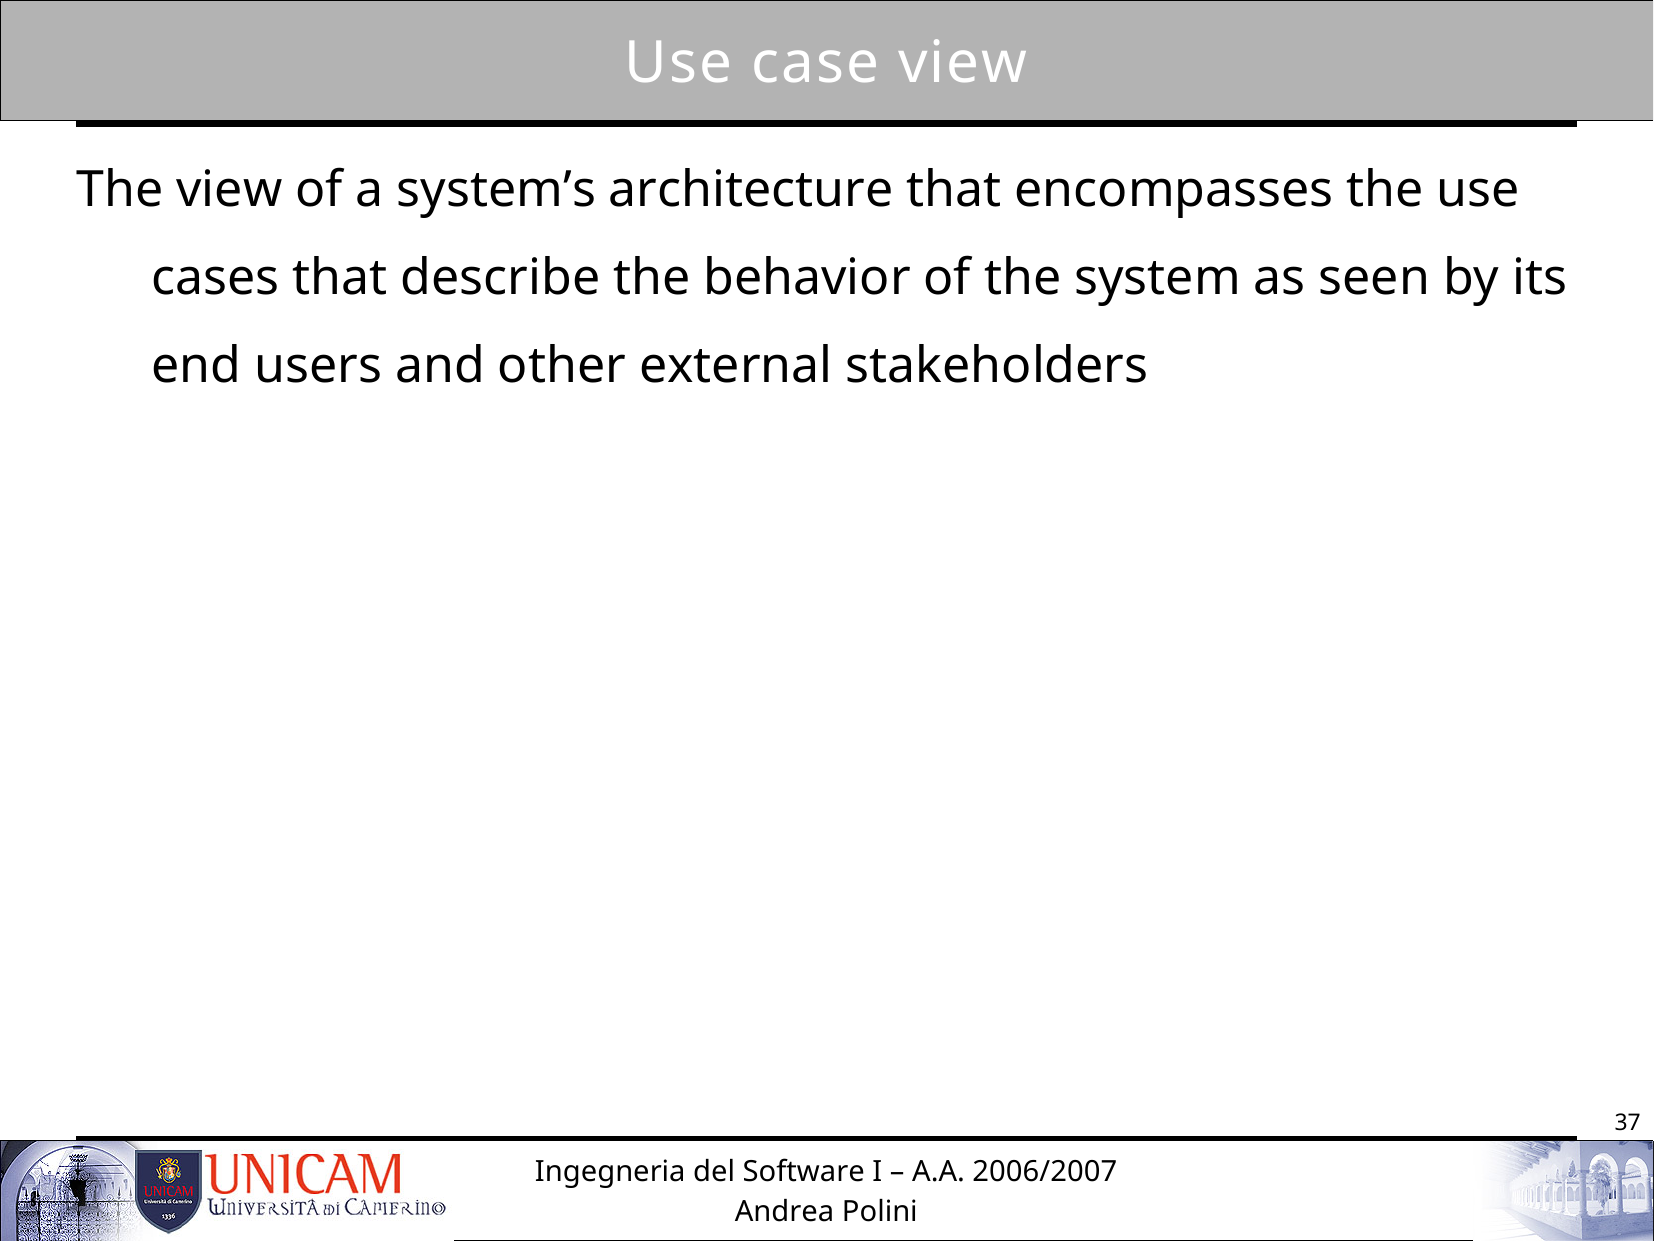

# Use case view
The view of a system’s architecture that encompasses the use cases that describe the behavior of the system as seen by its end users and other external stakeholders
37